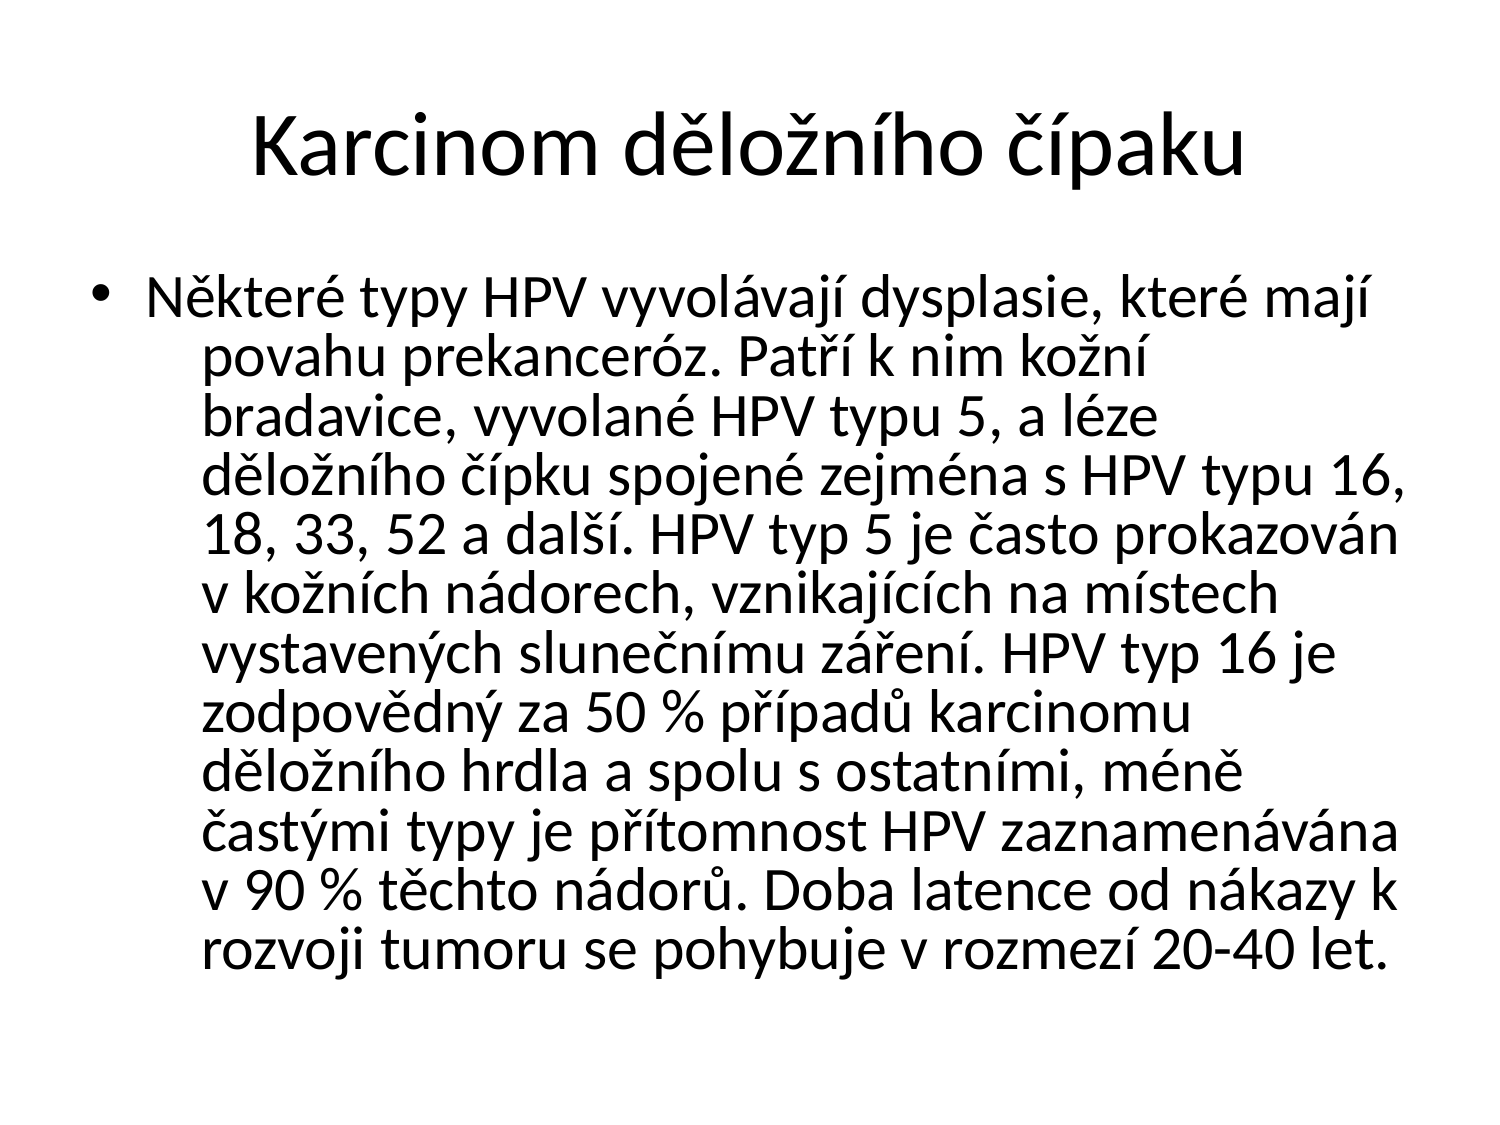

# Karcinom děložního čípaku
Některé typy HPV vyvolávají dysplasie, které mají povahu prekanceróz. Patří k nim kožní bradavice, vyvolané HPV typu 5, a léze děložního čípku spojené zejména s HPV typu 16, 18, 33, 52 a další. HPV typ 5 je často prokazován v kožních nádorech, vznikajících na místech vystavených slunečnímu záření. HPV typ 16 je zodpovědný za 50 % případů karcinomu děložního hrdla a spolu s ostatními, méně častými typy je přítomnost HPV zaznamenávána v 90 % těchto nádorů. Doba latence od nákazy k rozvoji tumoru se pohybuje v rozmezí 20-40 let.